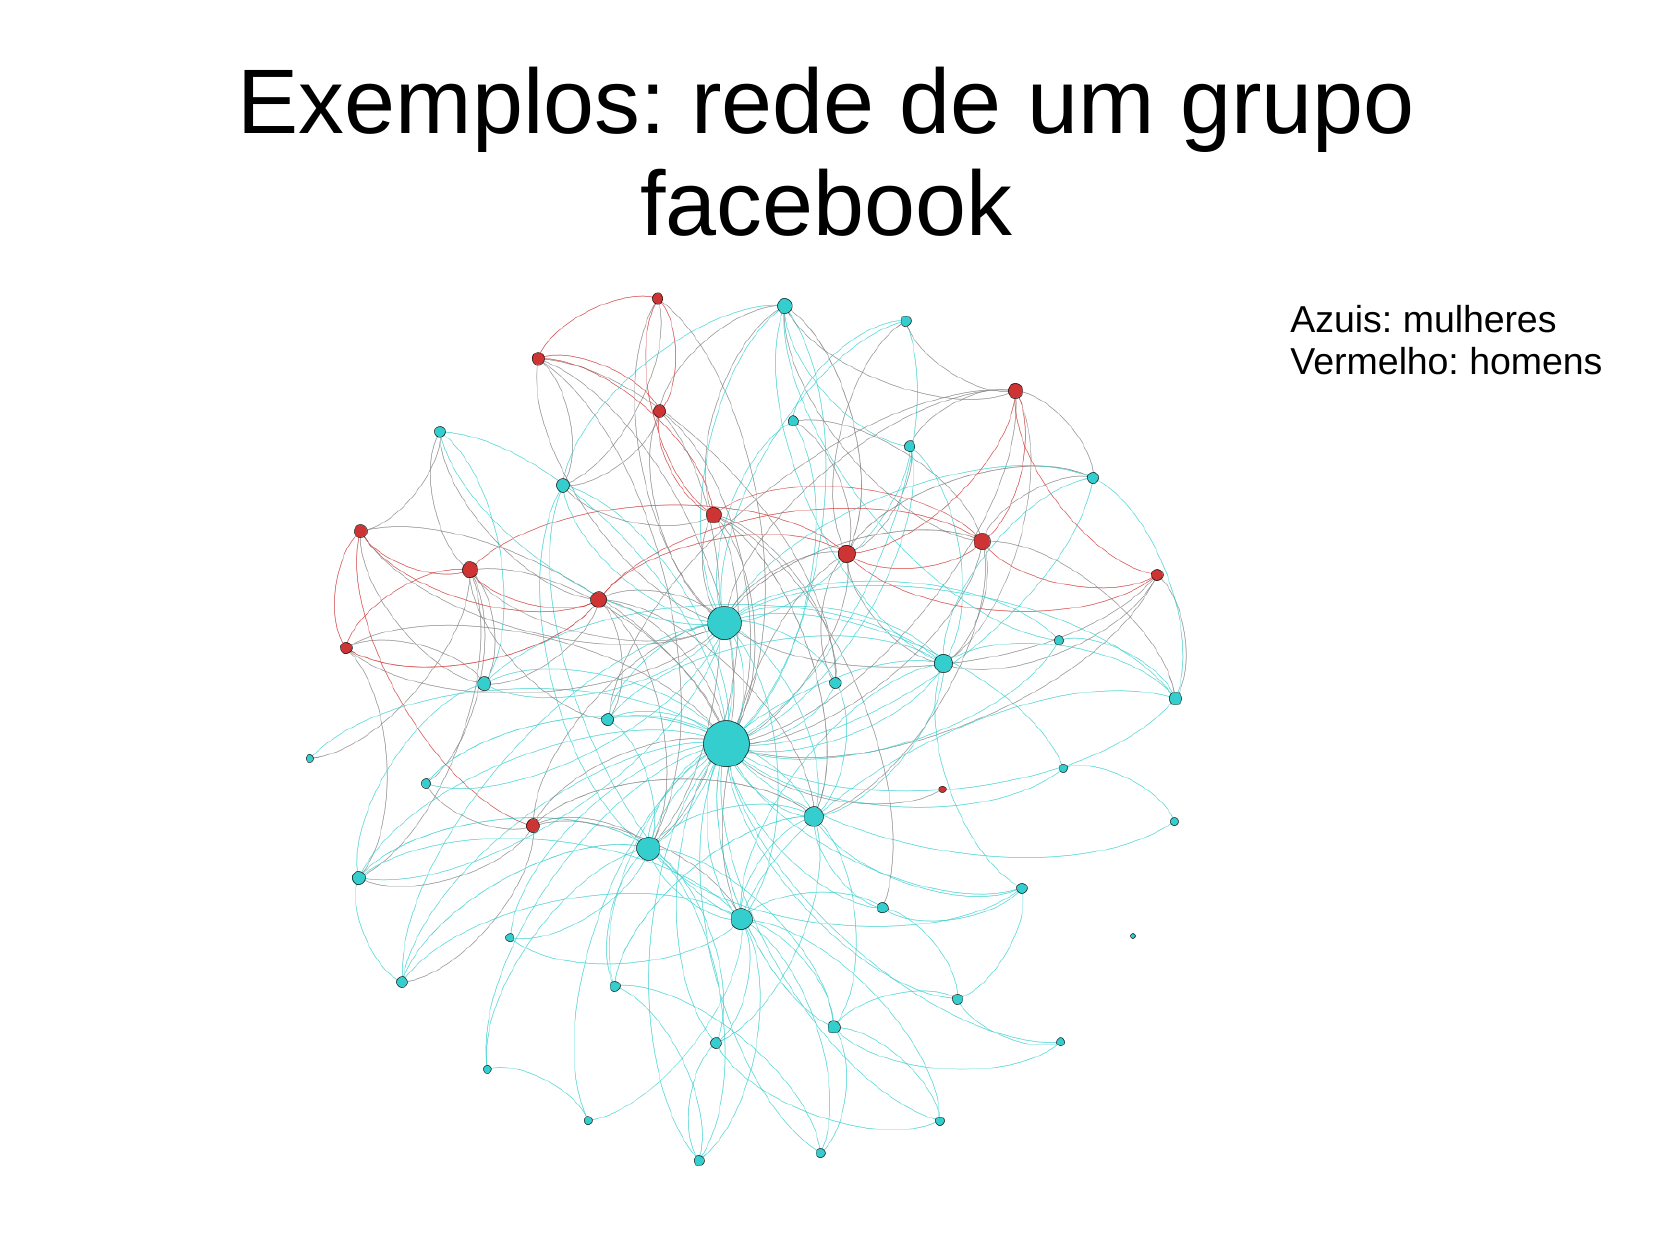

# Exemplos: rede de um grupo facebook
Azuis: mulheres
Vermelho: homens